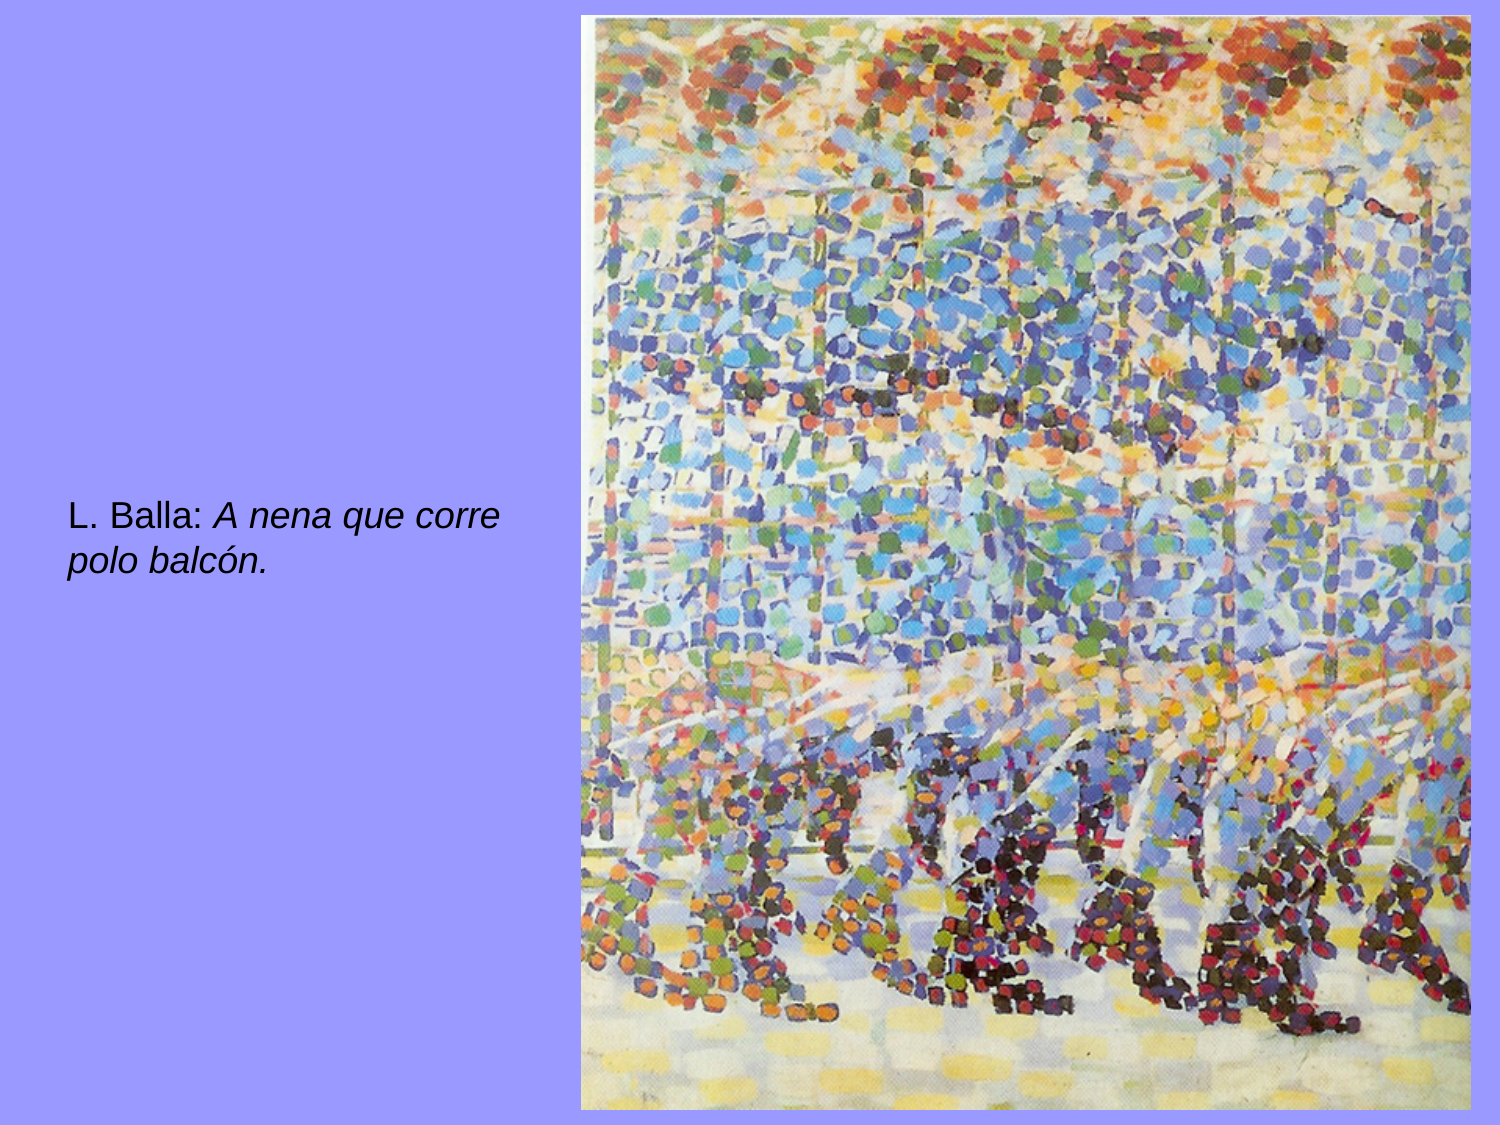

L. Balla: A nena que corre
polo balcón.